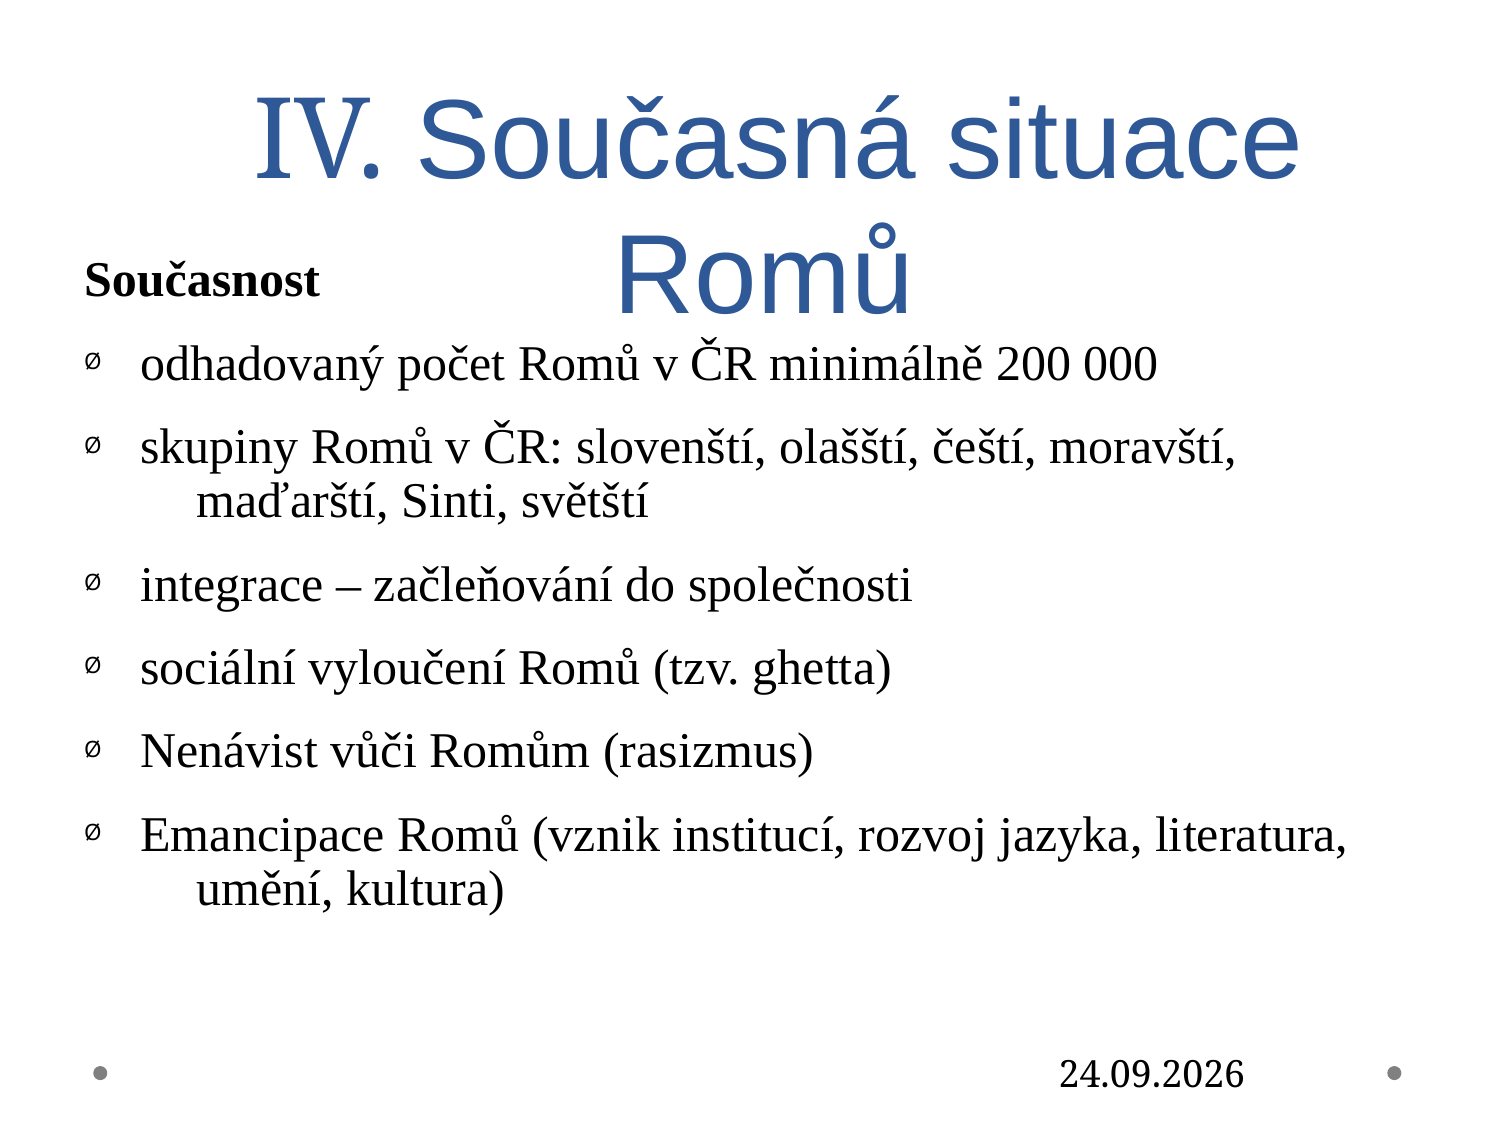

# IV. Současná situace Romů
Současnost
odhadovaný počet Romů v ČR minimálně 200 000
skupiny Romů v ČR: slovenští, olašští, čeští, moravští, maďarští, Sinti, světští
integrace – začleňování do společnosti
sociální vyloučení Romů (tzv. ghetta)
Nenávist vůči Romům (rasizmus)
Emancipace Romů (vznik institucí, rozvoj jazyka, literatura, umění, kultura)